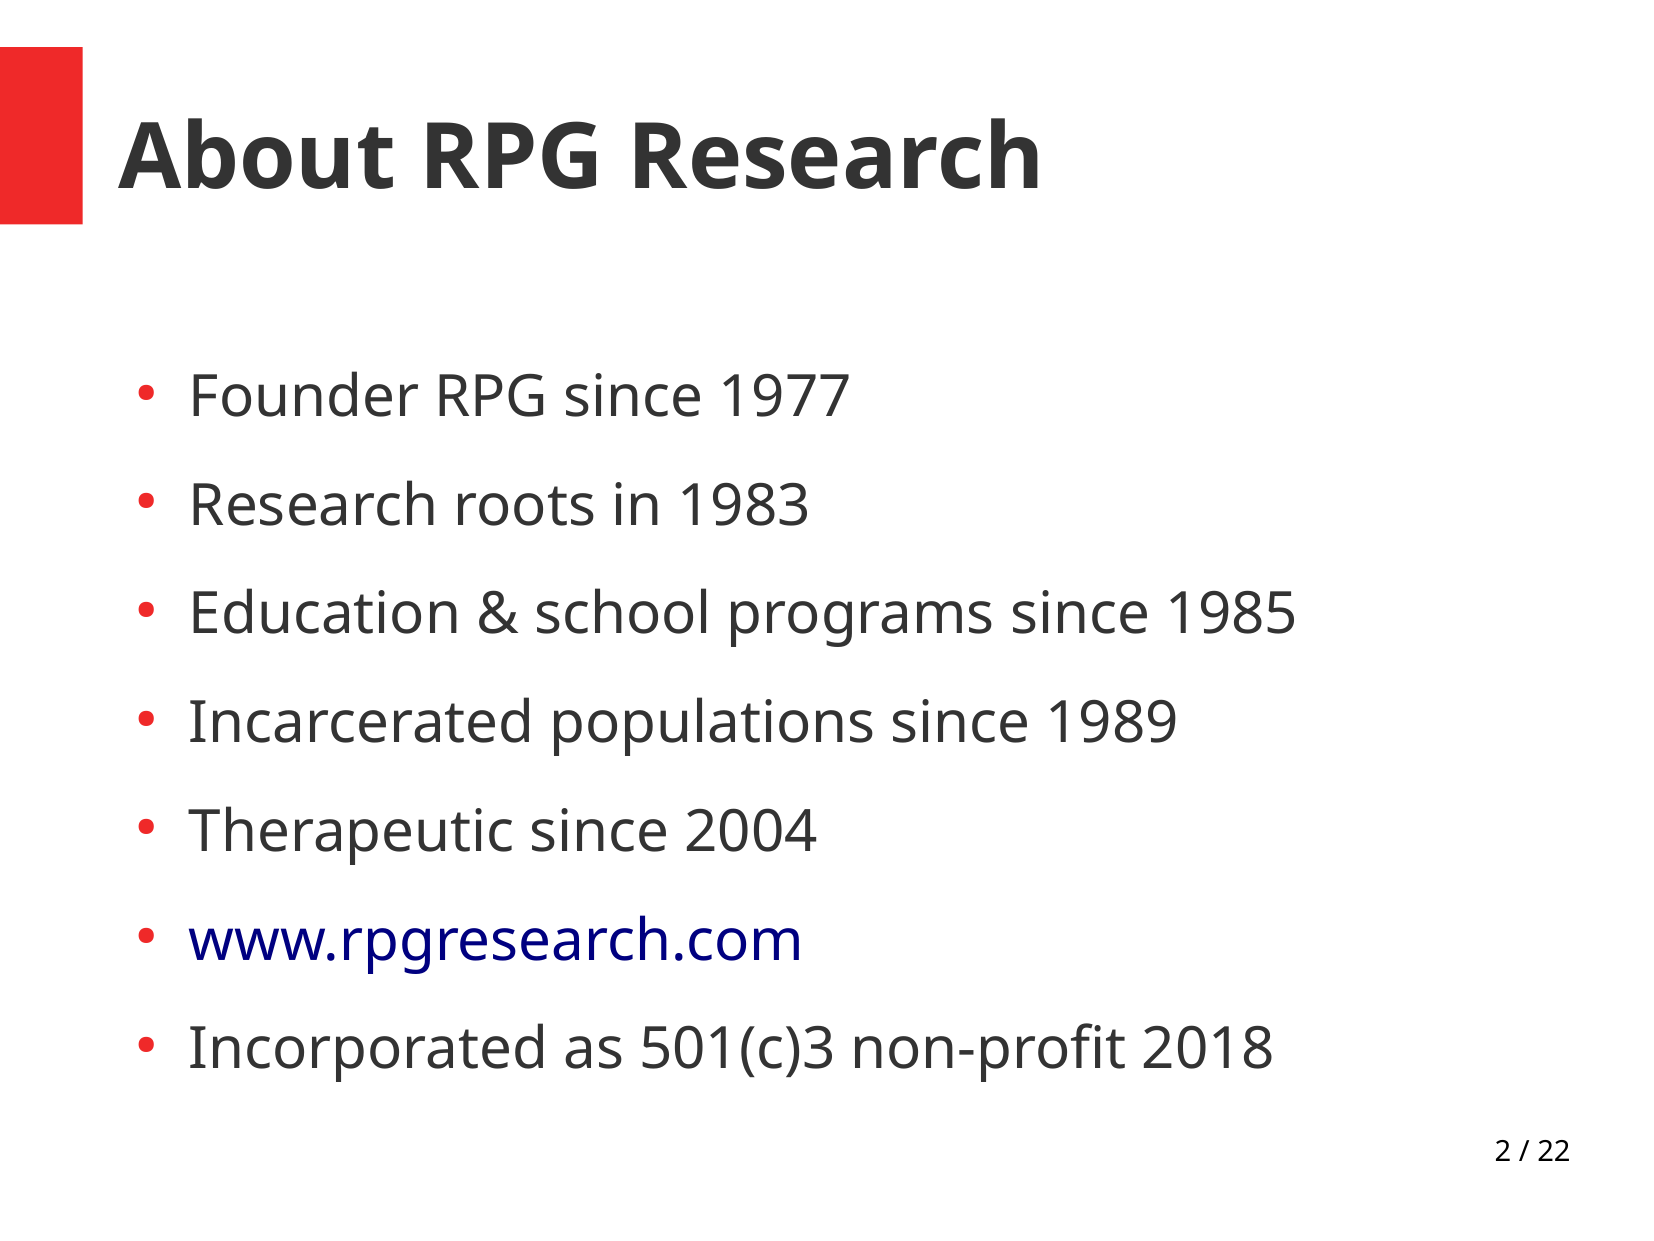

# About RPG Research
Founder RPG since 1977
Research roots in 1983
Education & school programs since 1985
Incarcerated populations since 1989
Therapeutic since 2004
www.rpgresearch.com
Incorporated as 501(c)3 non-profit 2018
2